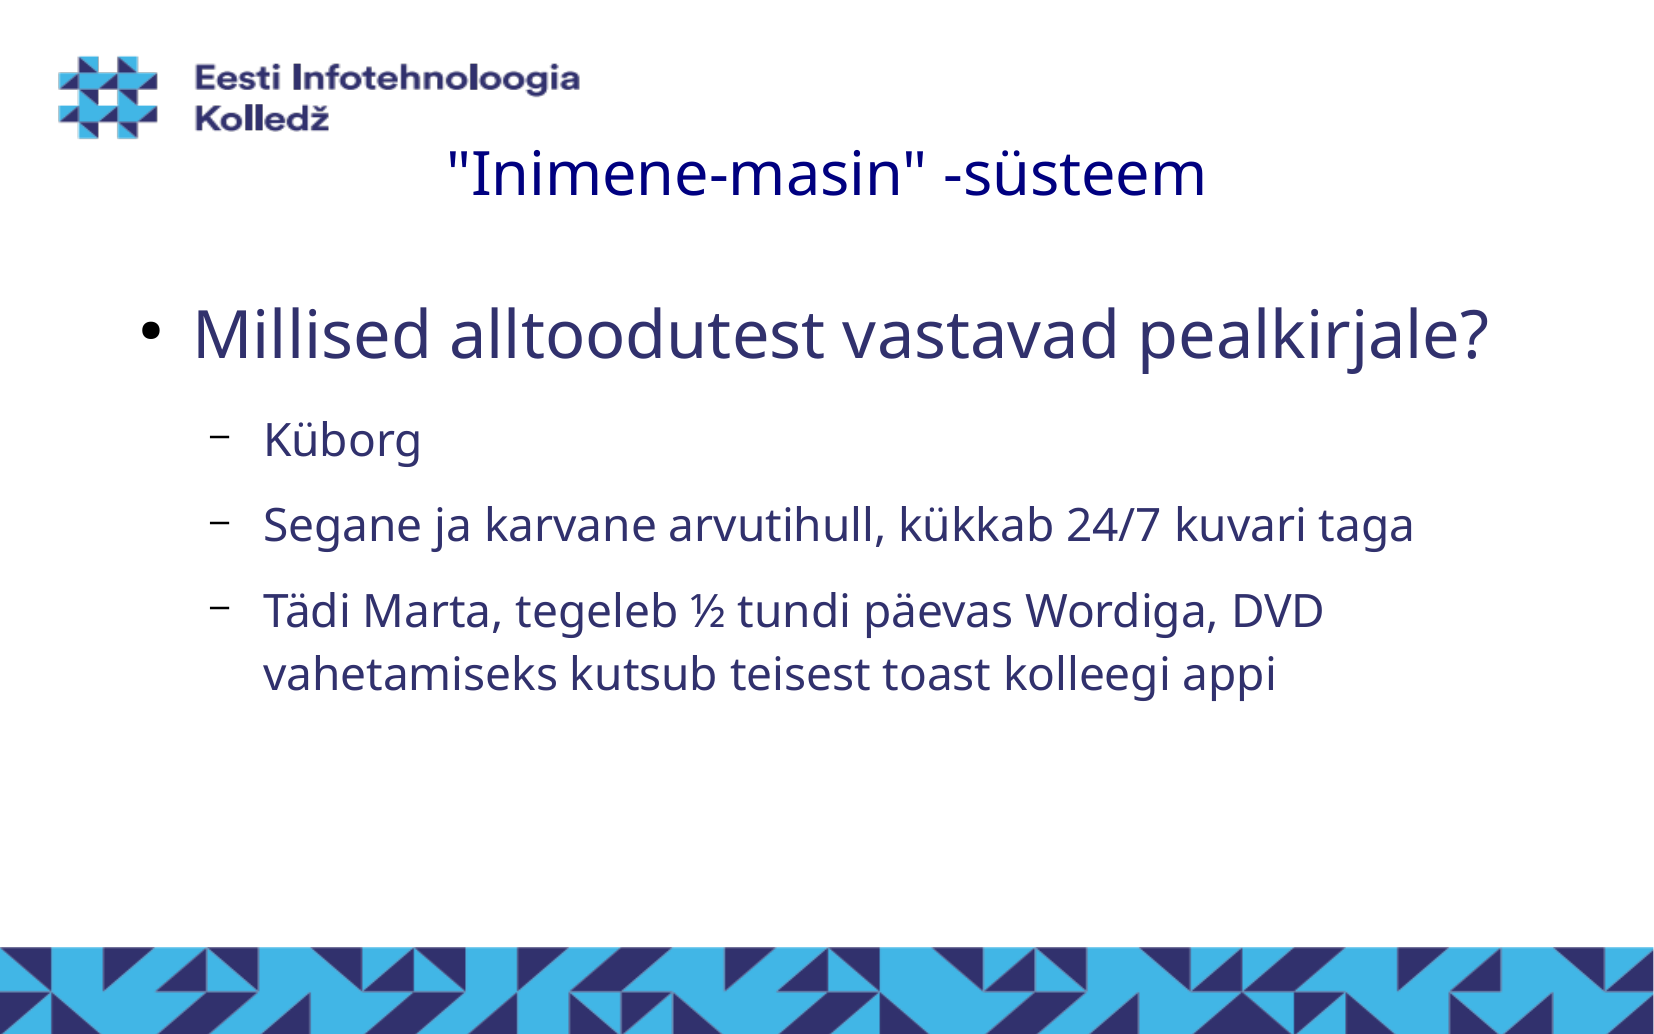

# "Inimene-masin" -süsteem
Millised alltoodutest vastavad pealkirjale?
Küborg
Segane ja karvane arvutihull, kükkab 24/7 kuvari taga
Tädi Marta, tegeleb ½ tundi päevas Wordiga, DVD vahetamiseks kutsub teisest toast kolleegi appi